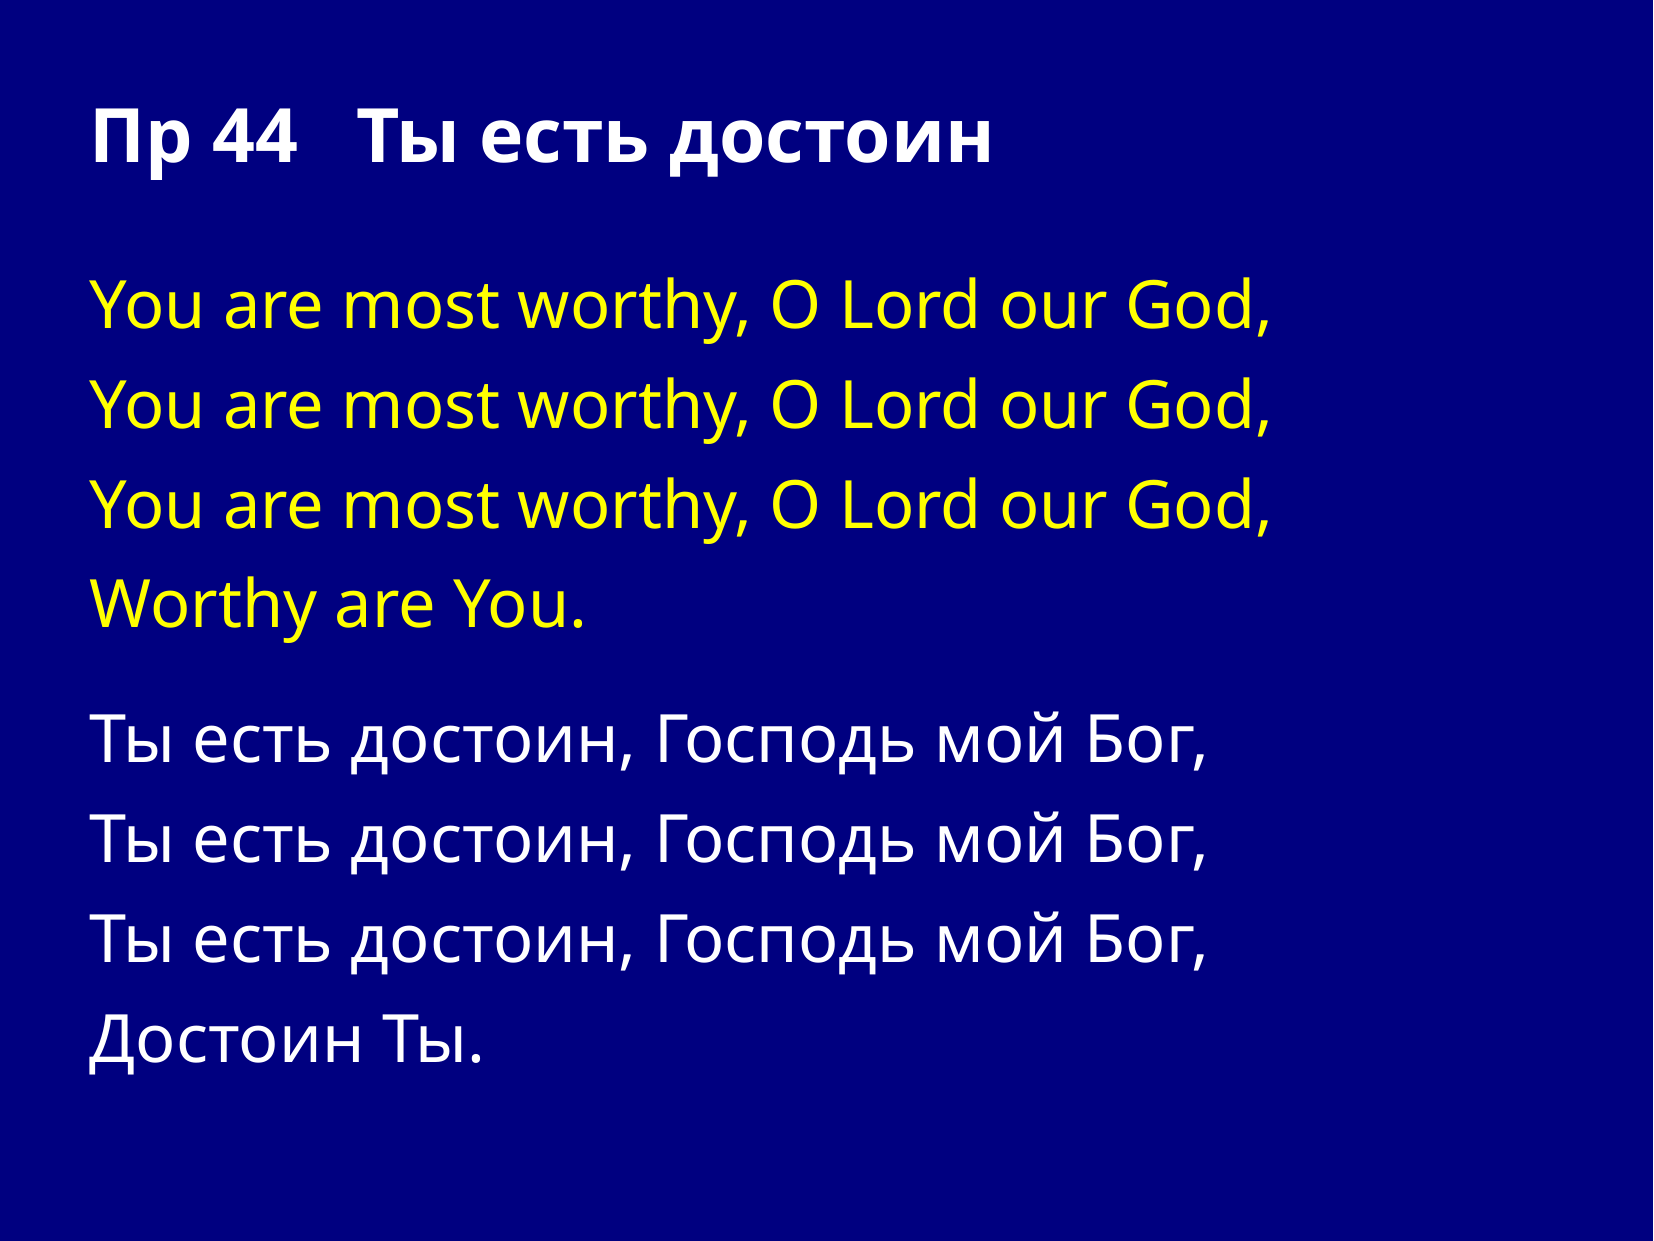

Пр 44 Ты есть достоин
You are most worthy, O Lord our God,
You are most worthy, O Lord our God,
You are most worthy, O Lord our God,
Worthy are You.
Ты есть достоин, Господь мой Бог,
Ты есть достоин, Господь мой Бог,
Ты есть достоин, Господь мой Бог,
Достоин Ты.